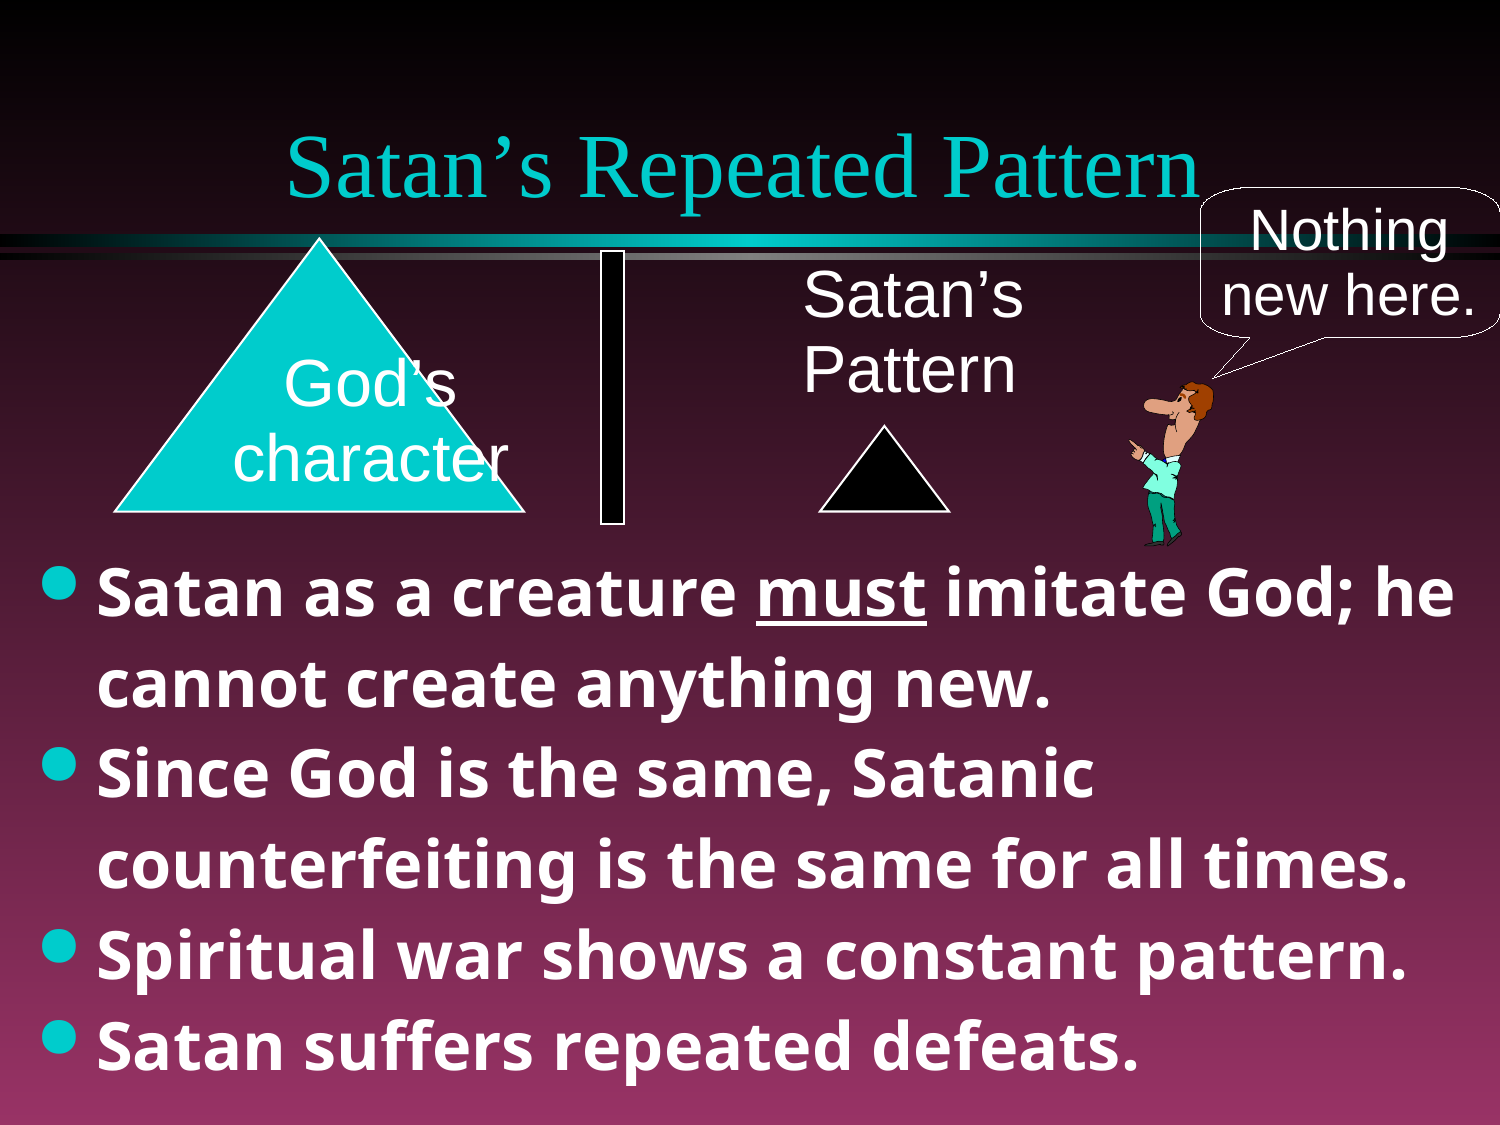

# Satan’s Repeated Pattern
Nothing
new here.
God’s
character
Satan’s Pattern
Satan as a creature must imitate God; he cannot create anything new.
Since God is the same, Satanic counterfeiting is the same for all times.
Spiritual war shows a constant pattern.
Satan suffers repeated defeats.